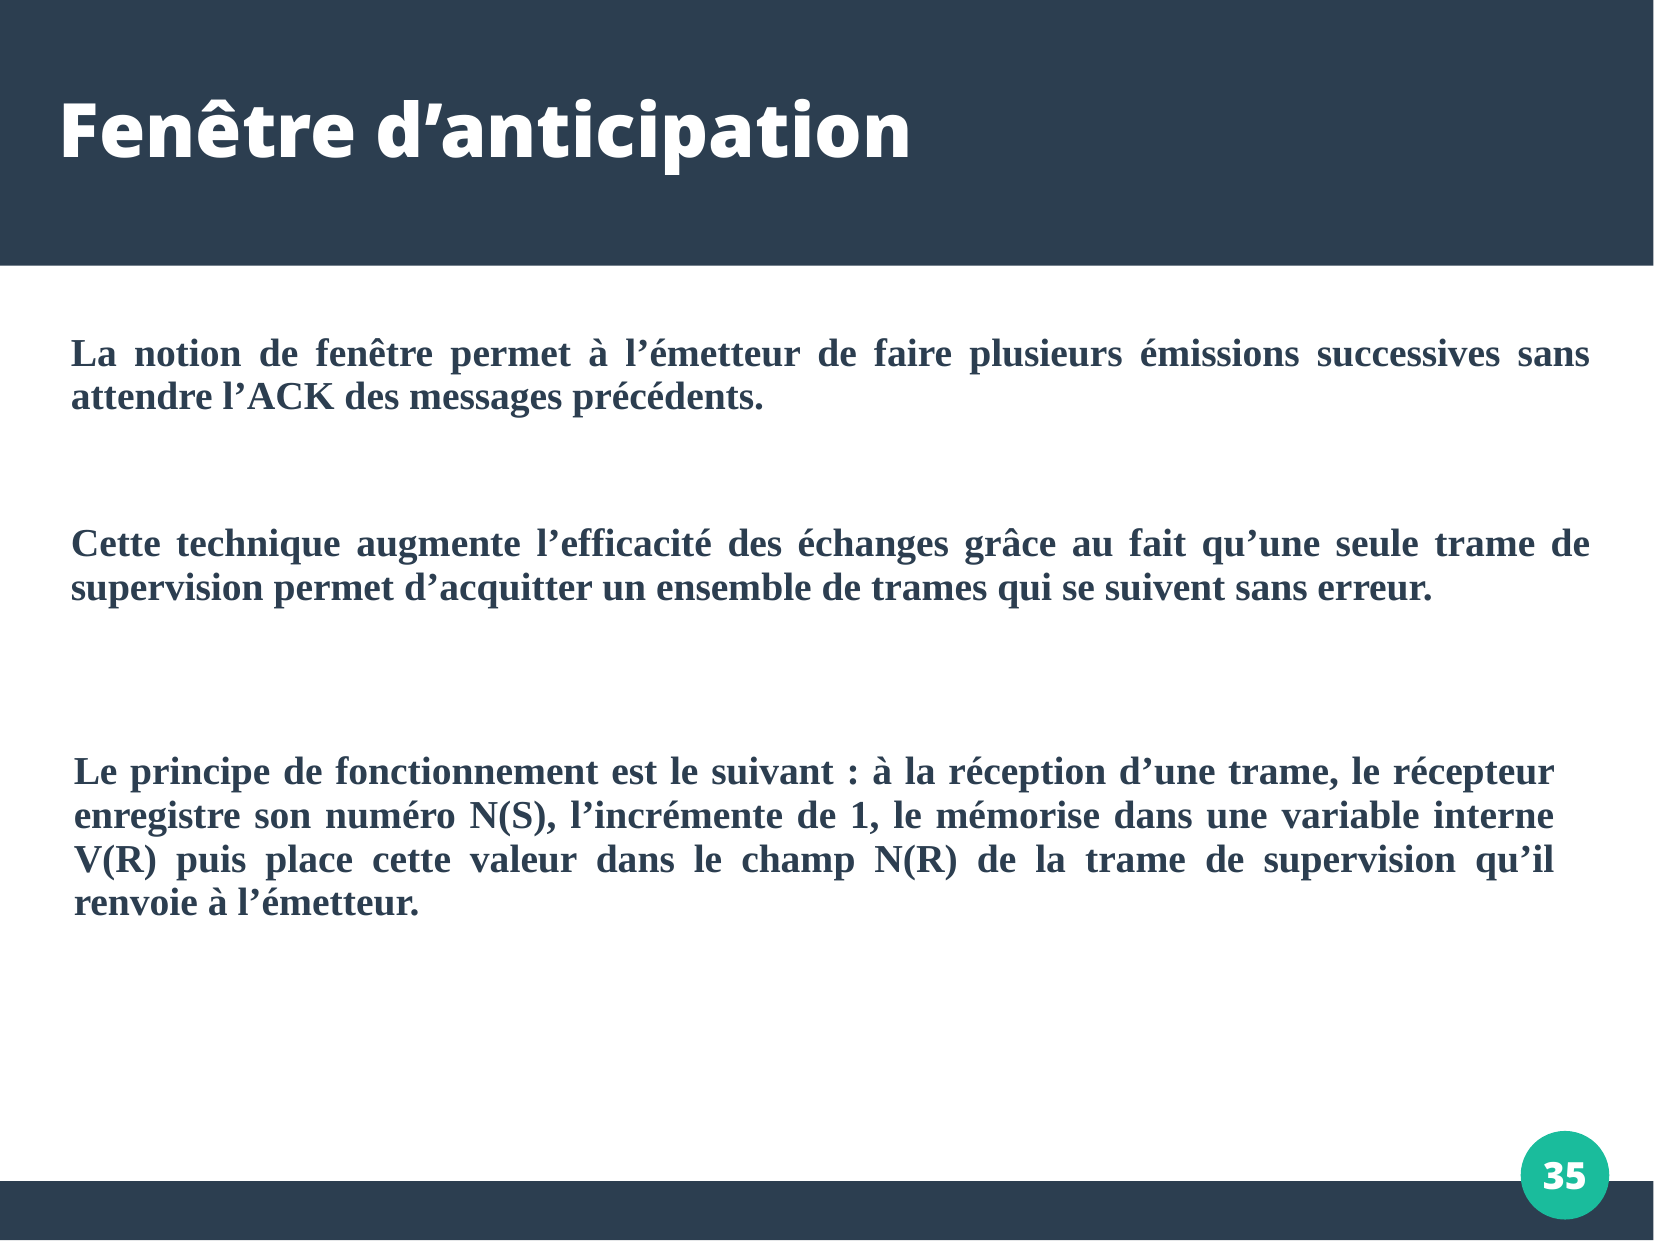

# Fenêtre d’anticipation
La notion de fenêtre permet à l’émetteur de faire plusieurs émissions successives sans attendre l’ACK des messages précédents.
Cette technique augmente l’efficacité des échanges grâce au fait qu’une seule trame de supervision permet d’acquitter un ensemble de trames qui se suivent sans erreur.
Le principe de fonctionnement est le suivant : à la réception d’une trame, le récepteur enregistre son numéro N(S), l’incrémente de 1, le mémorise dans une variable interne V(R) puis place cette valeur dans le champ N(R) de la trame de supervision qu’il renvoie à l’émetteur.
35